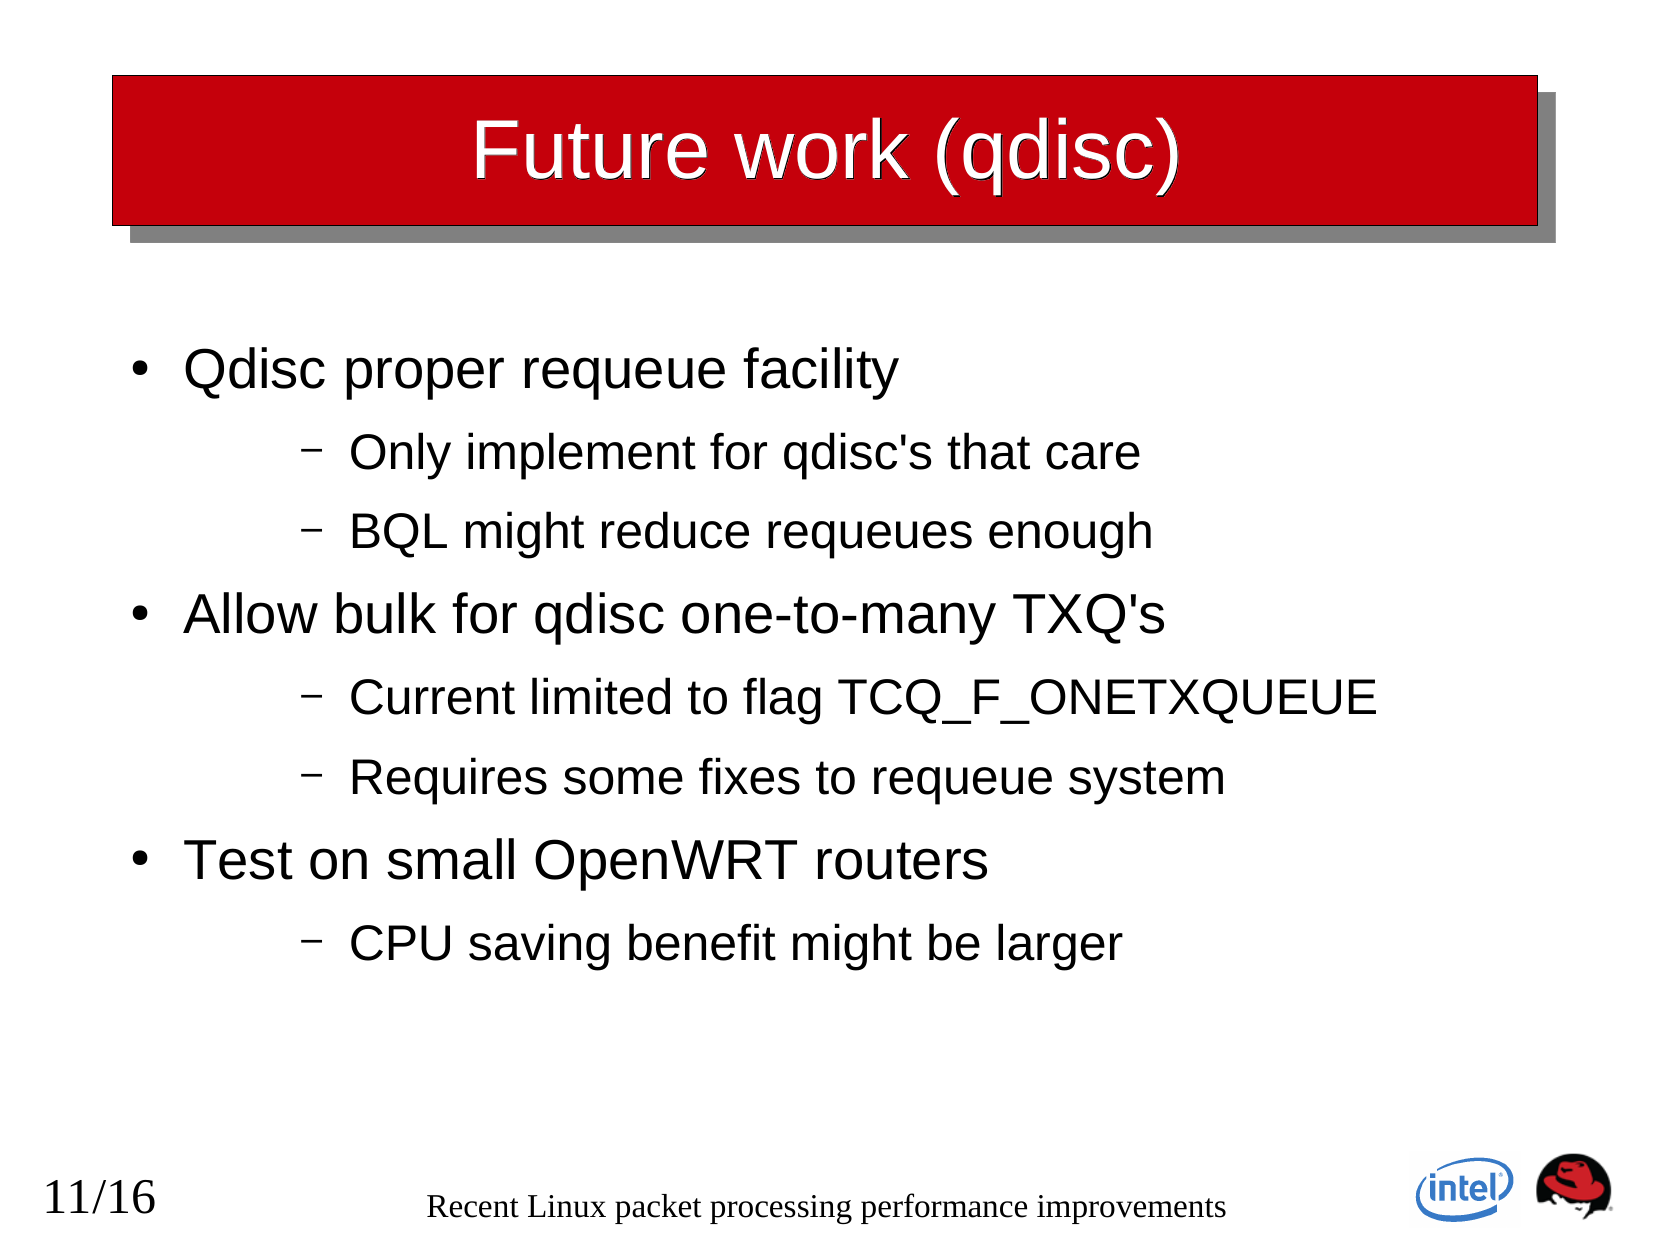

# Future work (qdisc)
Qdisc proper requeue facility
Only implement for qdisc's that care
BQL might reduce requeues enough
Allow bulk for qdisc one-to-many TXQ's
Current limited to flag TCQ_F_ONETXQUEUE
Requires some fixes to requeue system
Test on small OpenWRT routers
CPU saving benefit might be larger